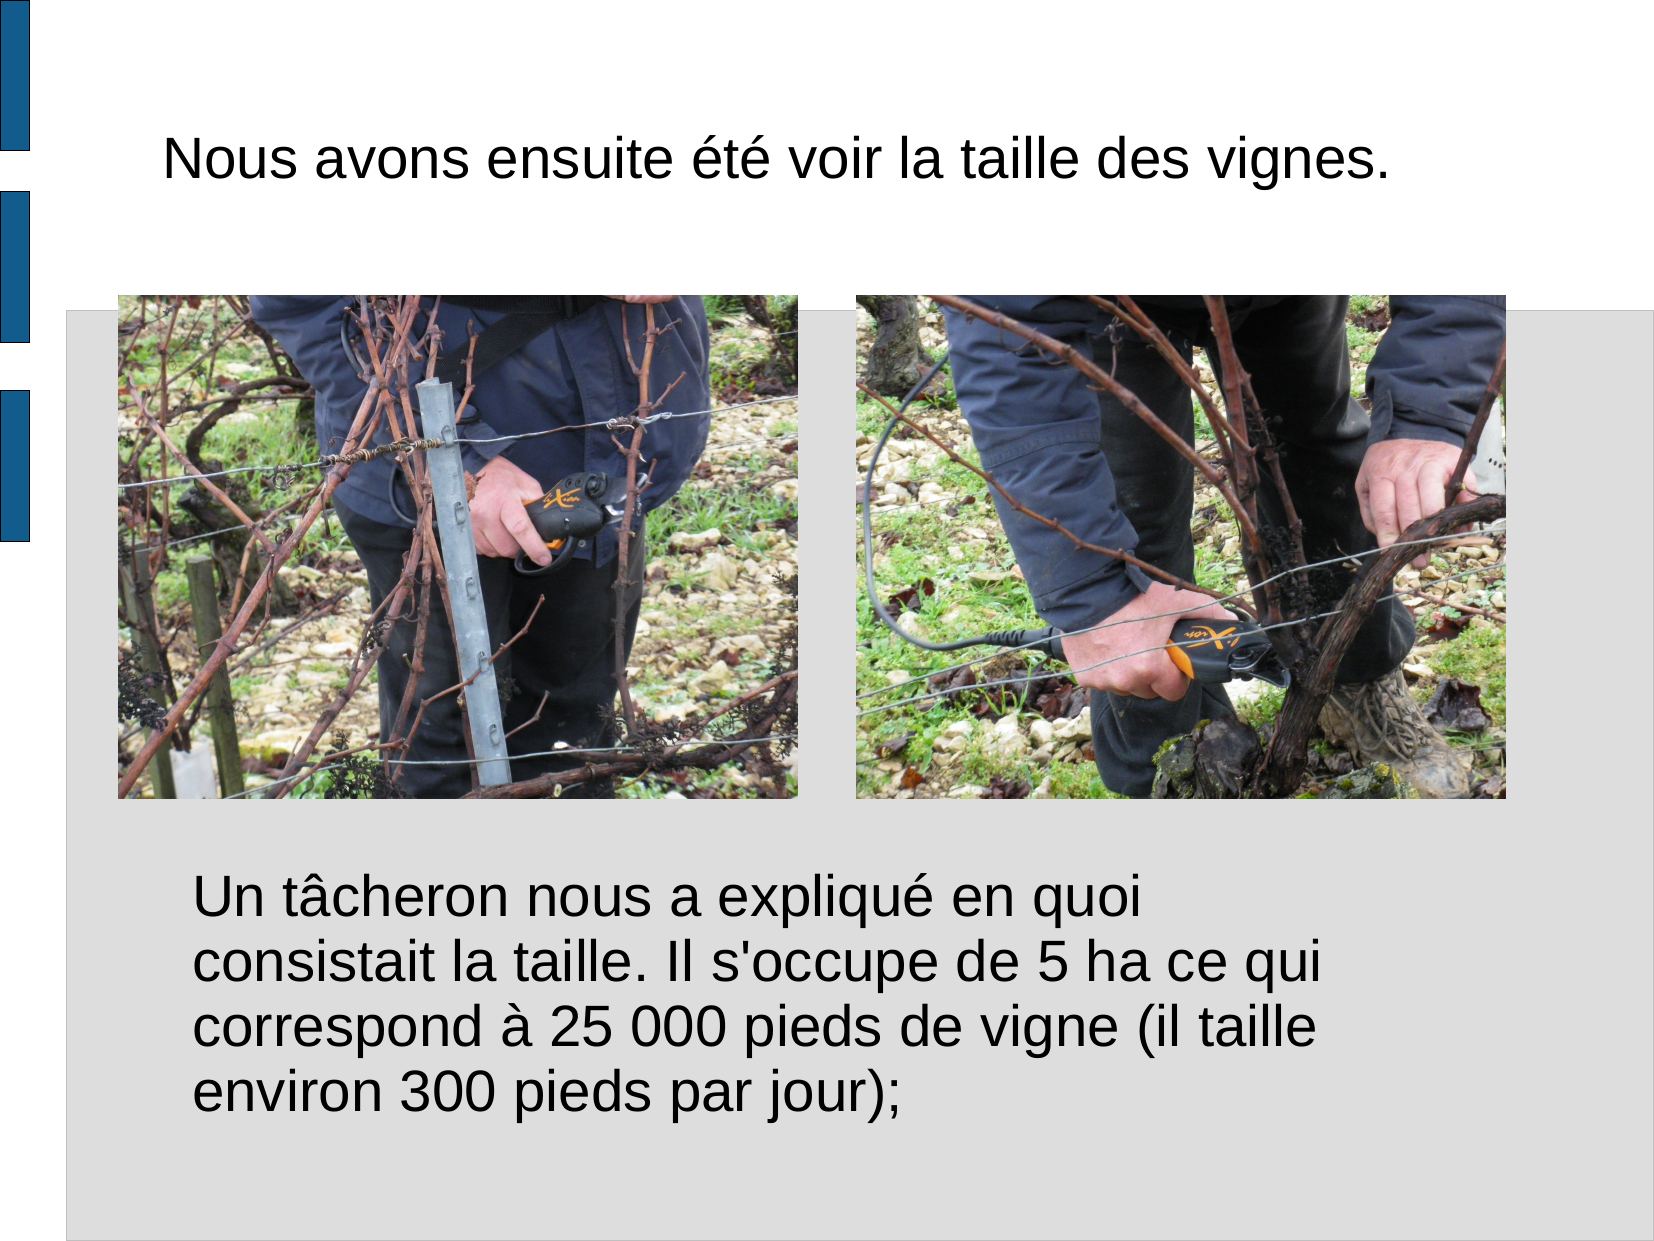

Nous avons ensuite été voir la taille des vignes.
Un tâcheron nous a expliqué en quoi consistait la taille. Il s'occupe de 5 ha ce qui correspond à 25 000 pieds de vigne (il taille environ 300 pieds par jour);